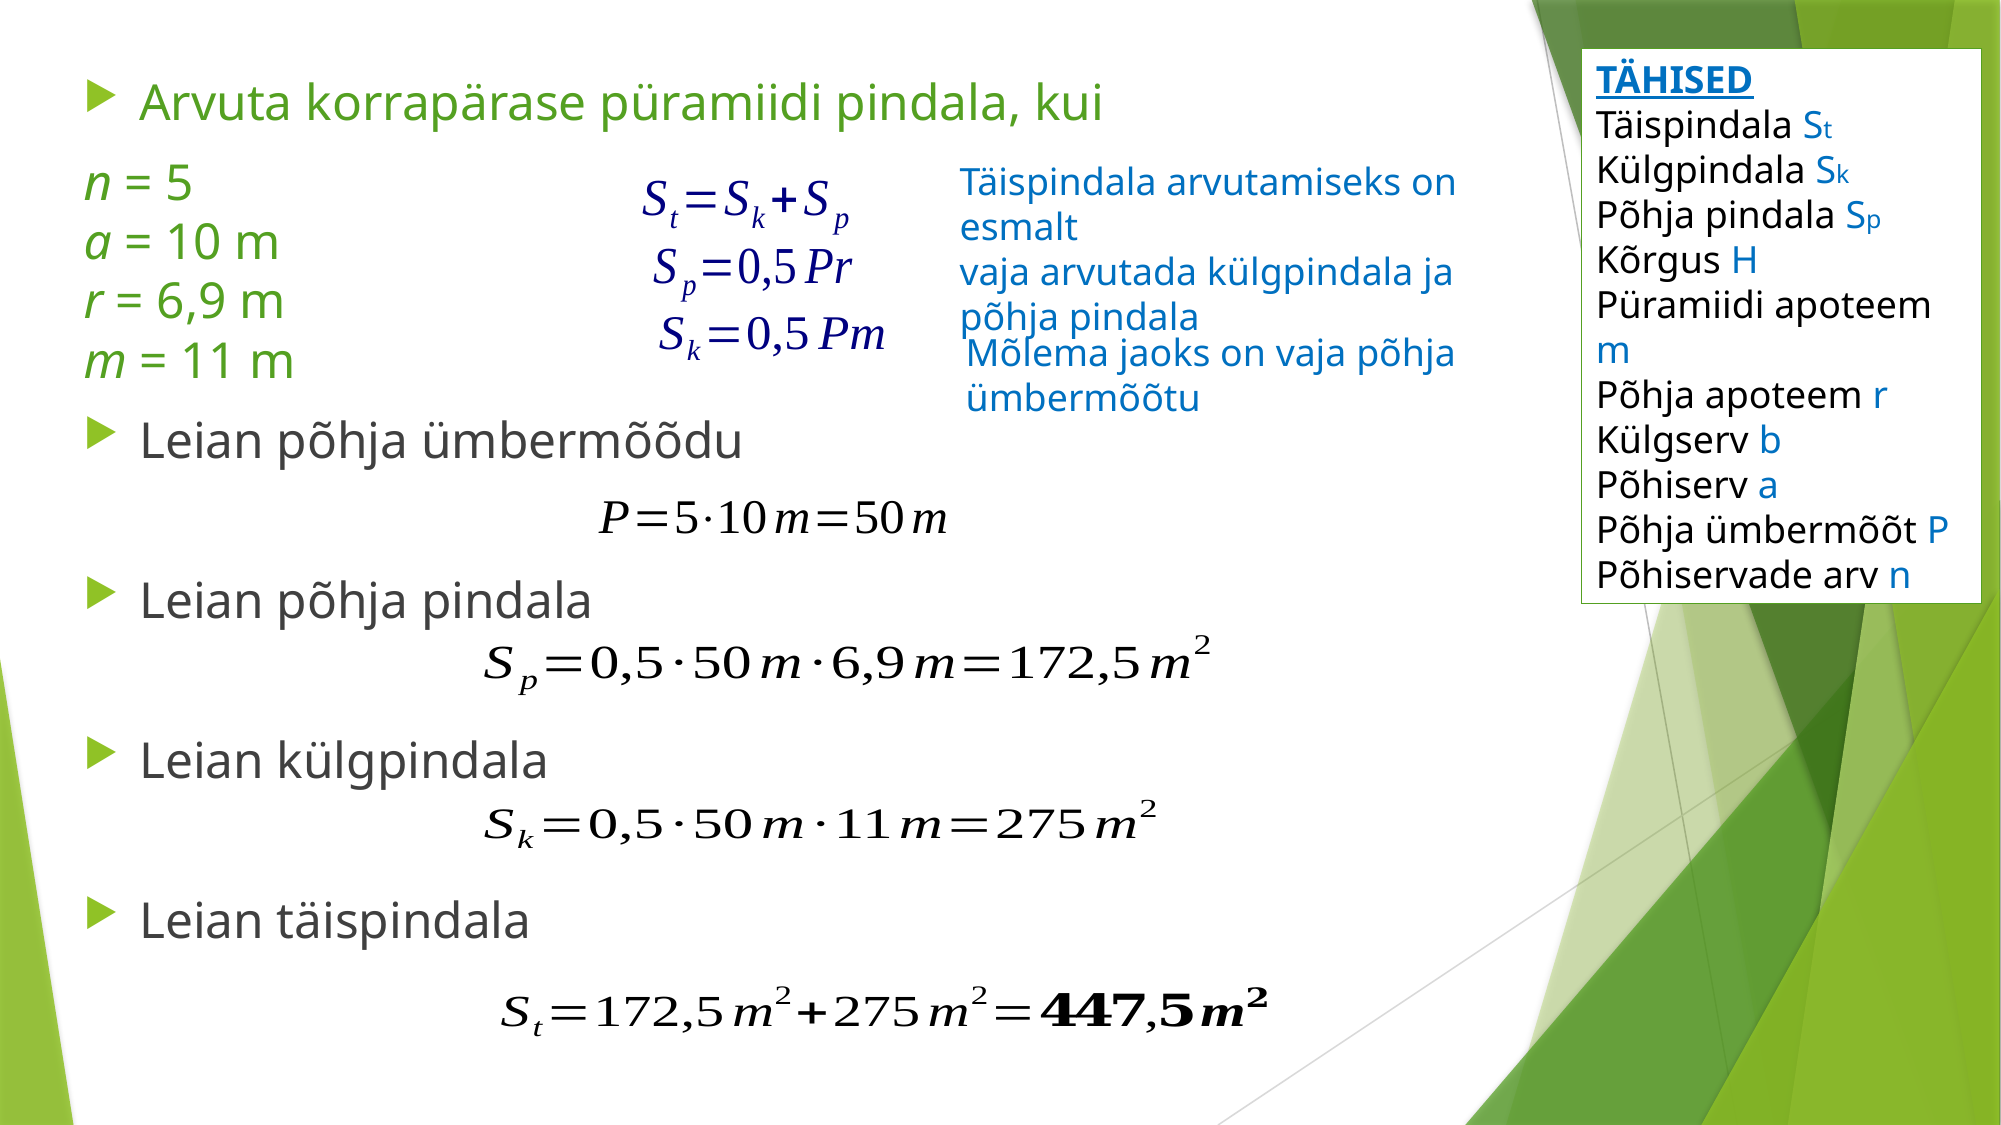

TÄHISED
Täispindala St
Külgpindala Sk
Põhja pindala Sp
Kõrgus H
Püramiidi apoteem m
Põhja apoteem r
Külgserv b
Põhiserv a
Põhja ümbermõõt P
Põhiservade arv n
# Arvuta korrapärase püramiidi pindala, kui
n = 5
a = 10 m
r = 6,9 m
m = 11 m
Leian põhja ümbermõõdu
Leian põhja pindala
Leian külgpindala
Leian täispindala
Täispindala arvutamiseks on esmalt
vaja arvutada külgpindala ja põhja pindala
Mõlema jaoks on vaja põhja ümbermõõtu